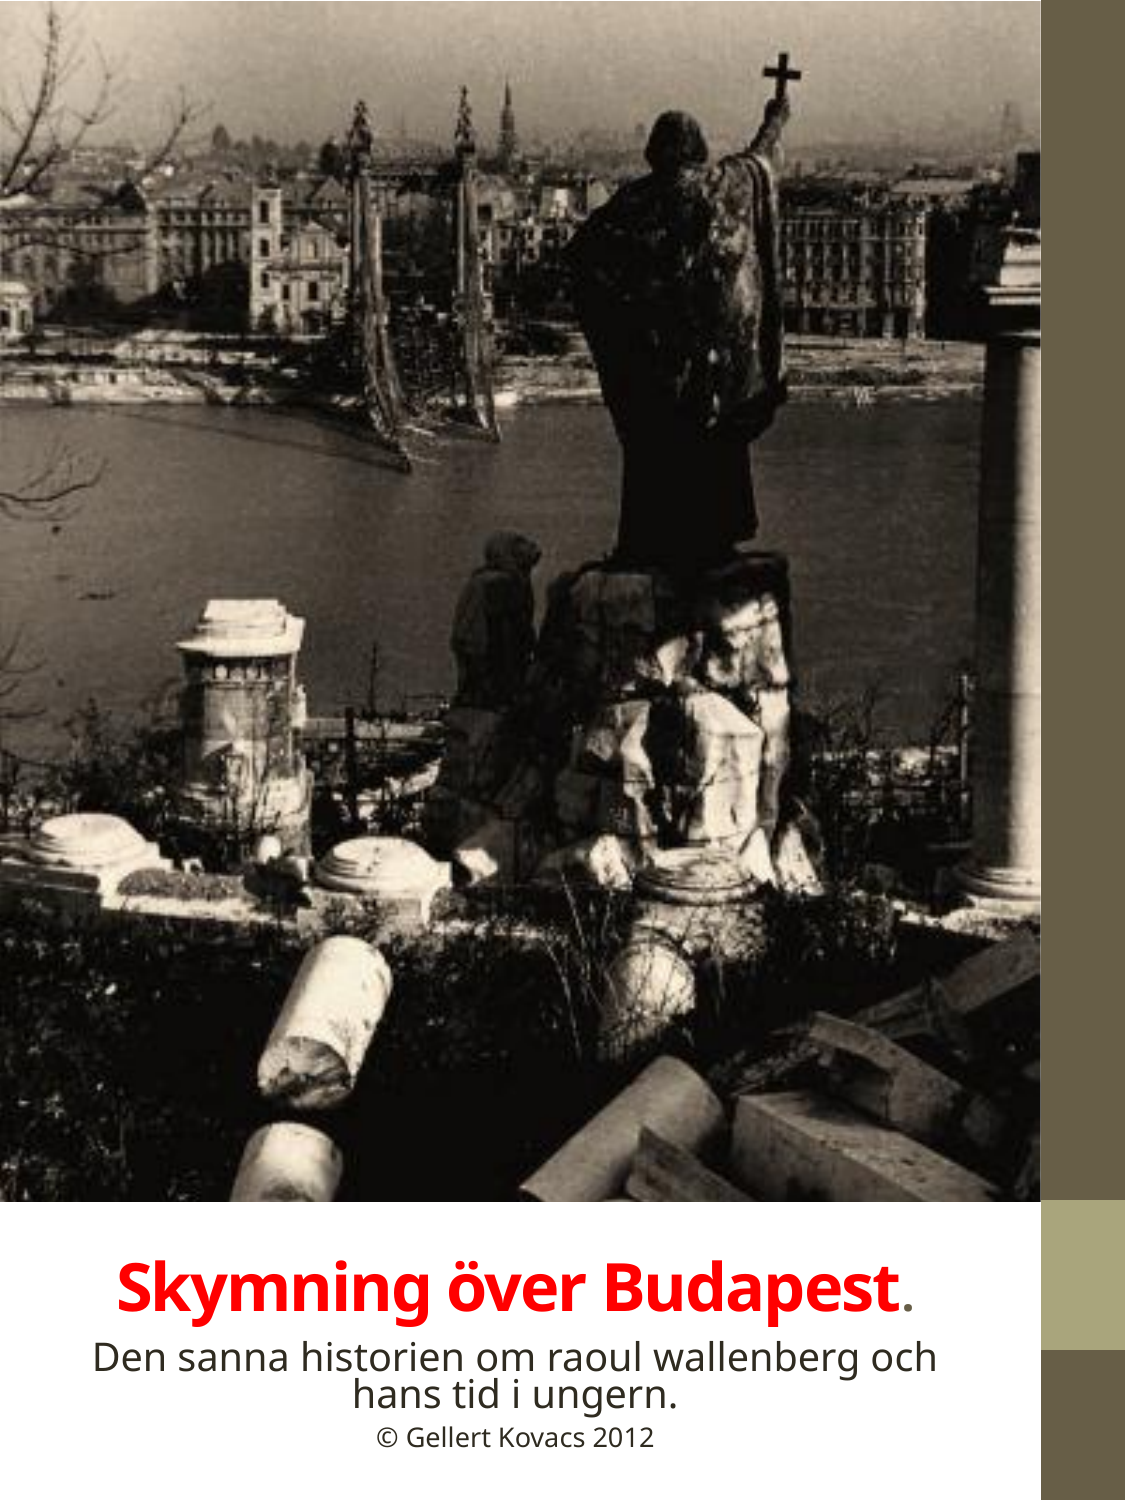

# Skymning över Budapest.
Den sanna historien om raoul wallenberg och hans tid i ungern.
© Gellert Kovacs 2012